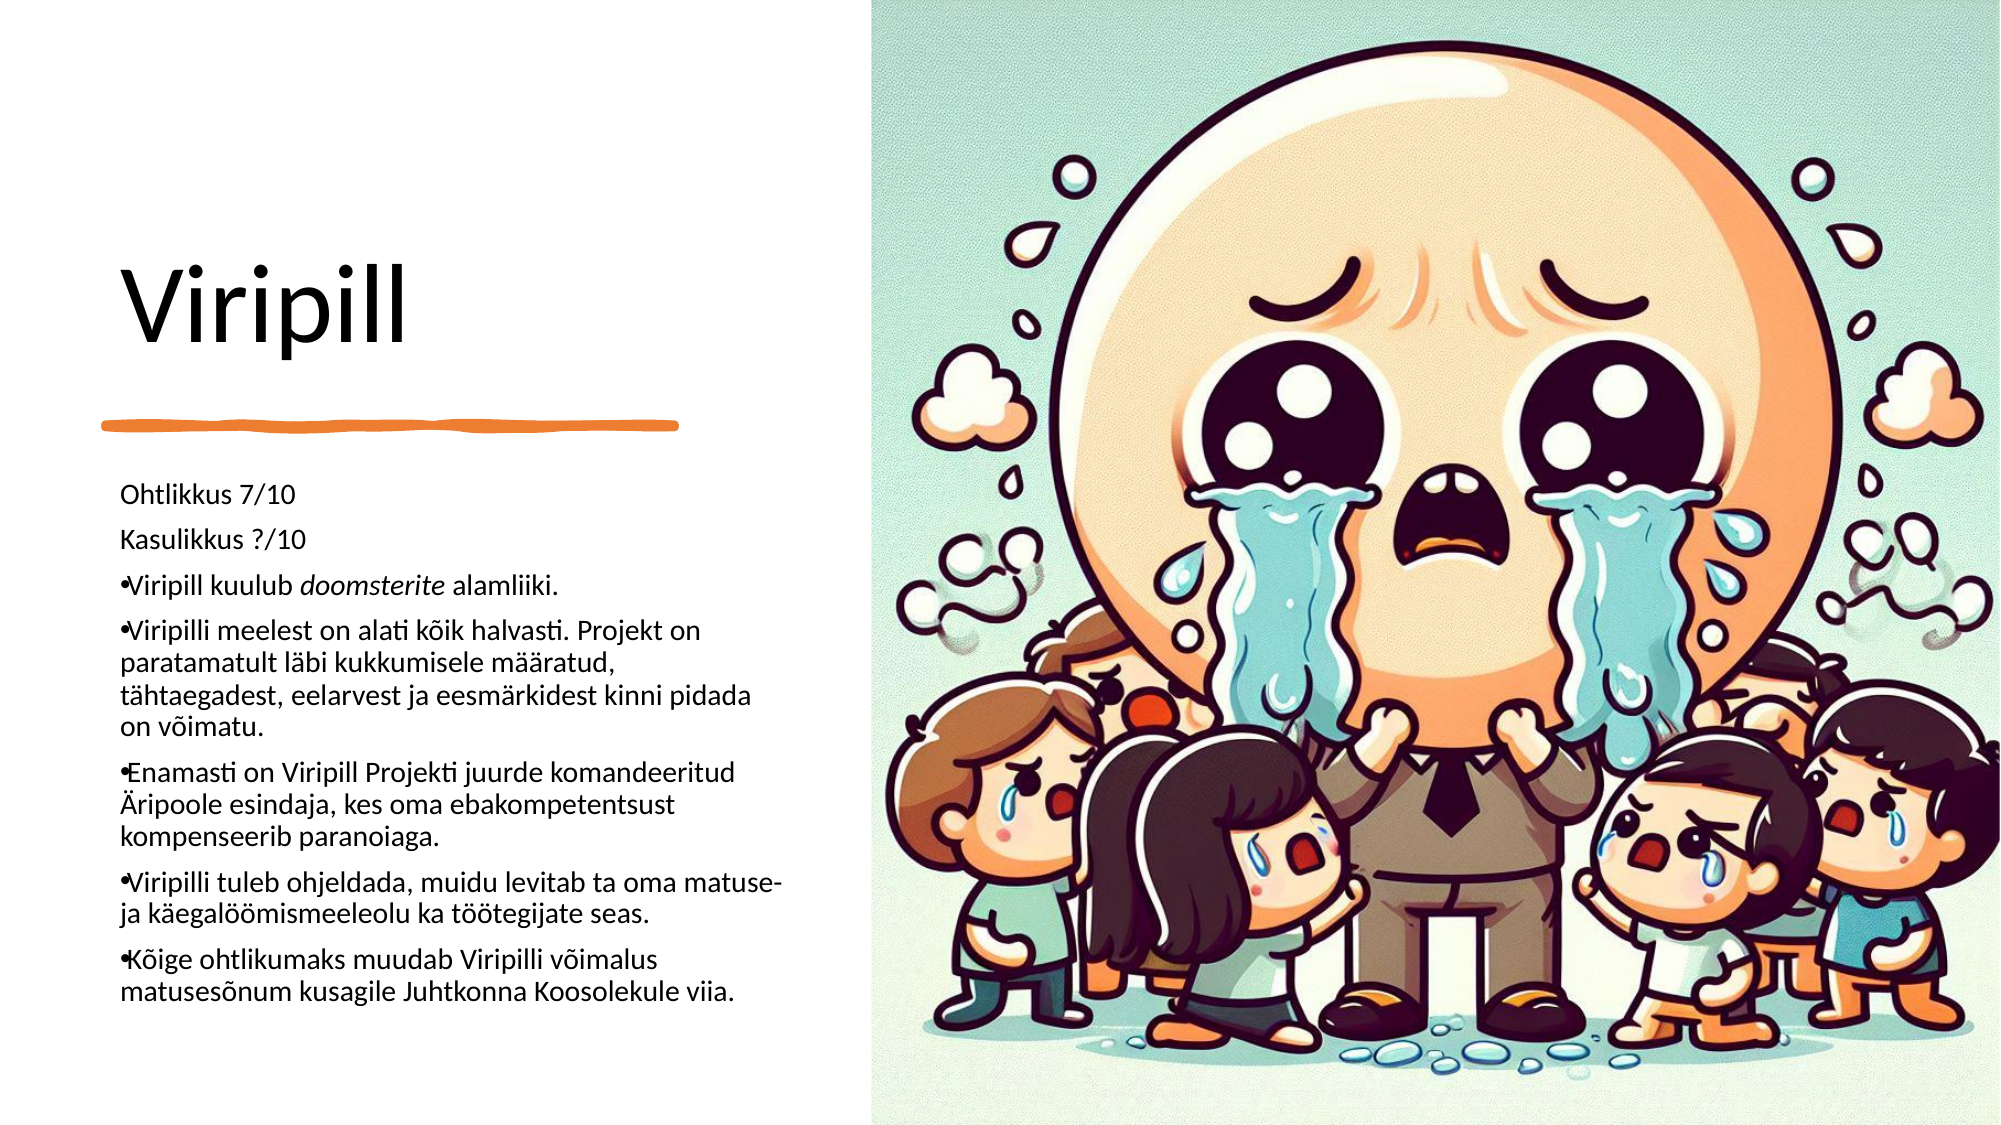

# Viripill
Ohtlikkus 7/10
Kasulikkus ?/10
Viripill kuulub doomsterite alamliiki.
Viripilli meelest on alati kõik halvasti. Projekt on paratamatult läbi kukkumisele määratud, tähtaegadest, eelarvest ja eesmärkidest kinni pidada on võimatu.
Enamasti on Viripill Projekti juurde komandeeritud Äripoole esindaja, kes oma ebakompetentsust kompenseerib paranoiaga.
Viripilli tuleb ohjeldada, muidu levitab ta oma matuse- ja käegalöömismeeleolu ka töötegijate seas.
Kõige ohtlikumaks muudab Viripilli võimalus matusesõnum kusagile Juhtkonna Koosolekule viia.